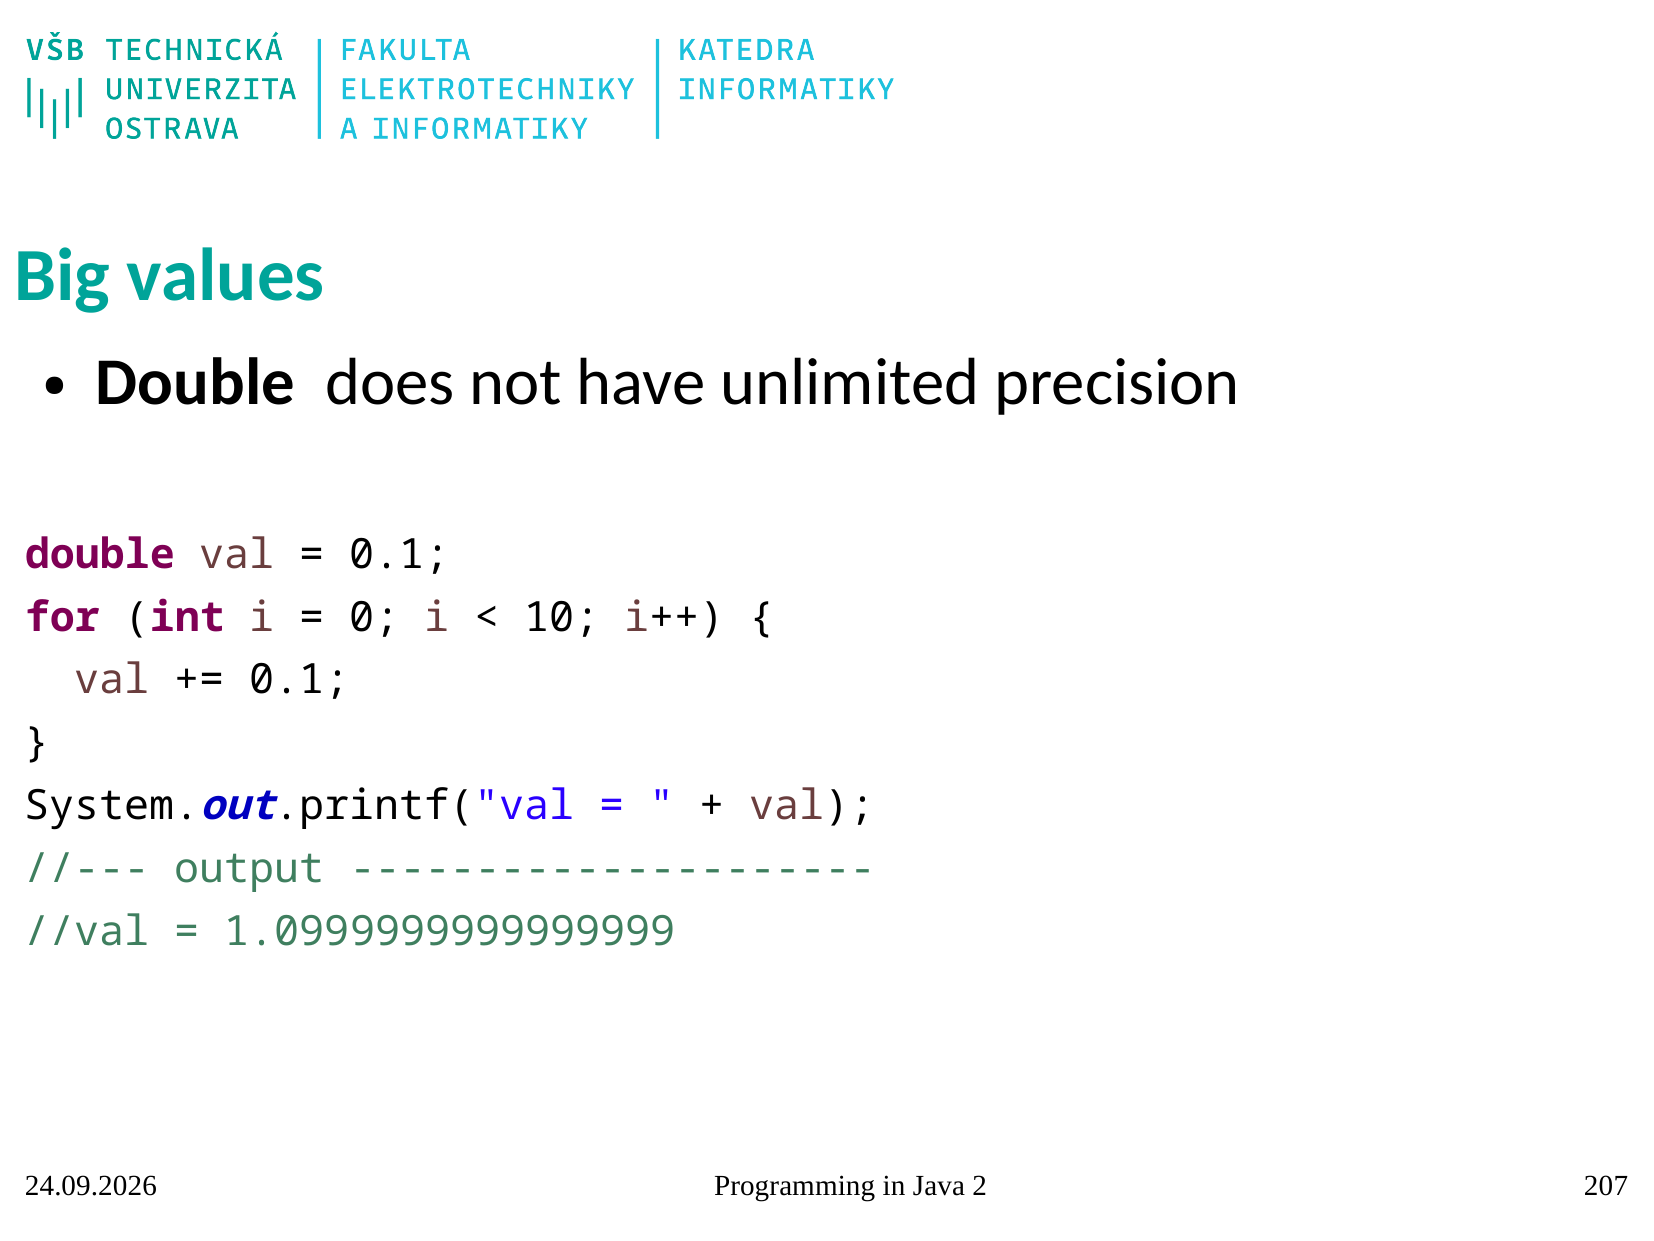

# Big values
Double does not have unlimited precision
double val = 0.1;
for (int i = 0; i < 10; i++) {
 val += 0.1;
}
System.out.printf("val = " + val);
//--- output ---------------------
//val = 1.0999999999999999
Programming in Java 2
207